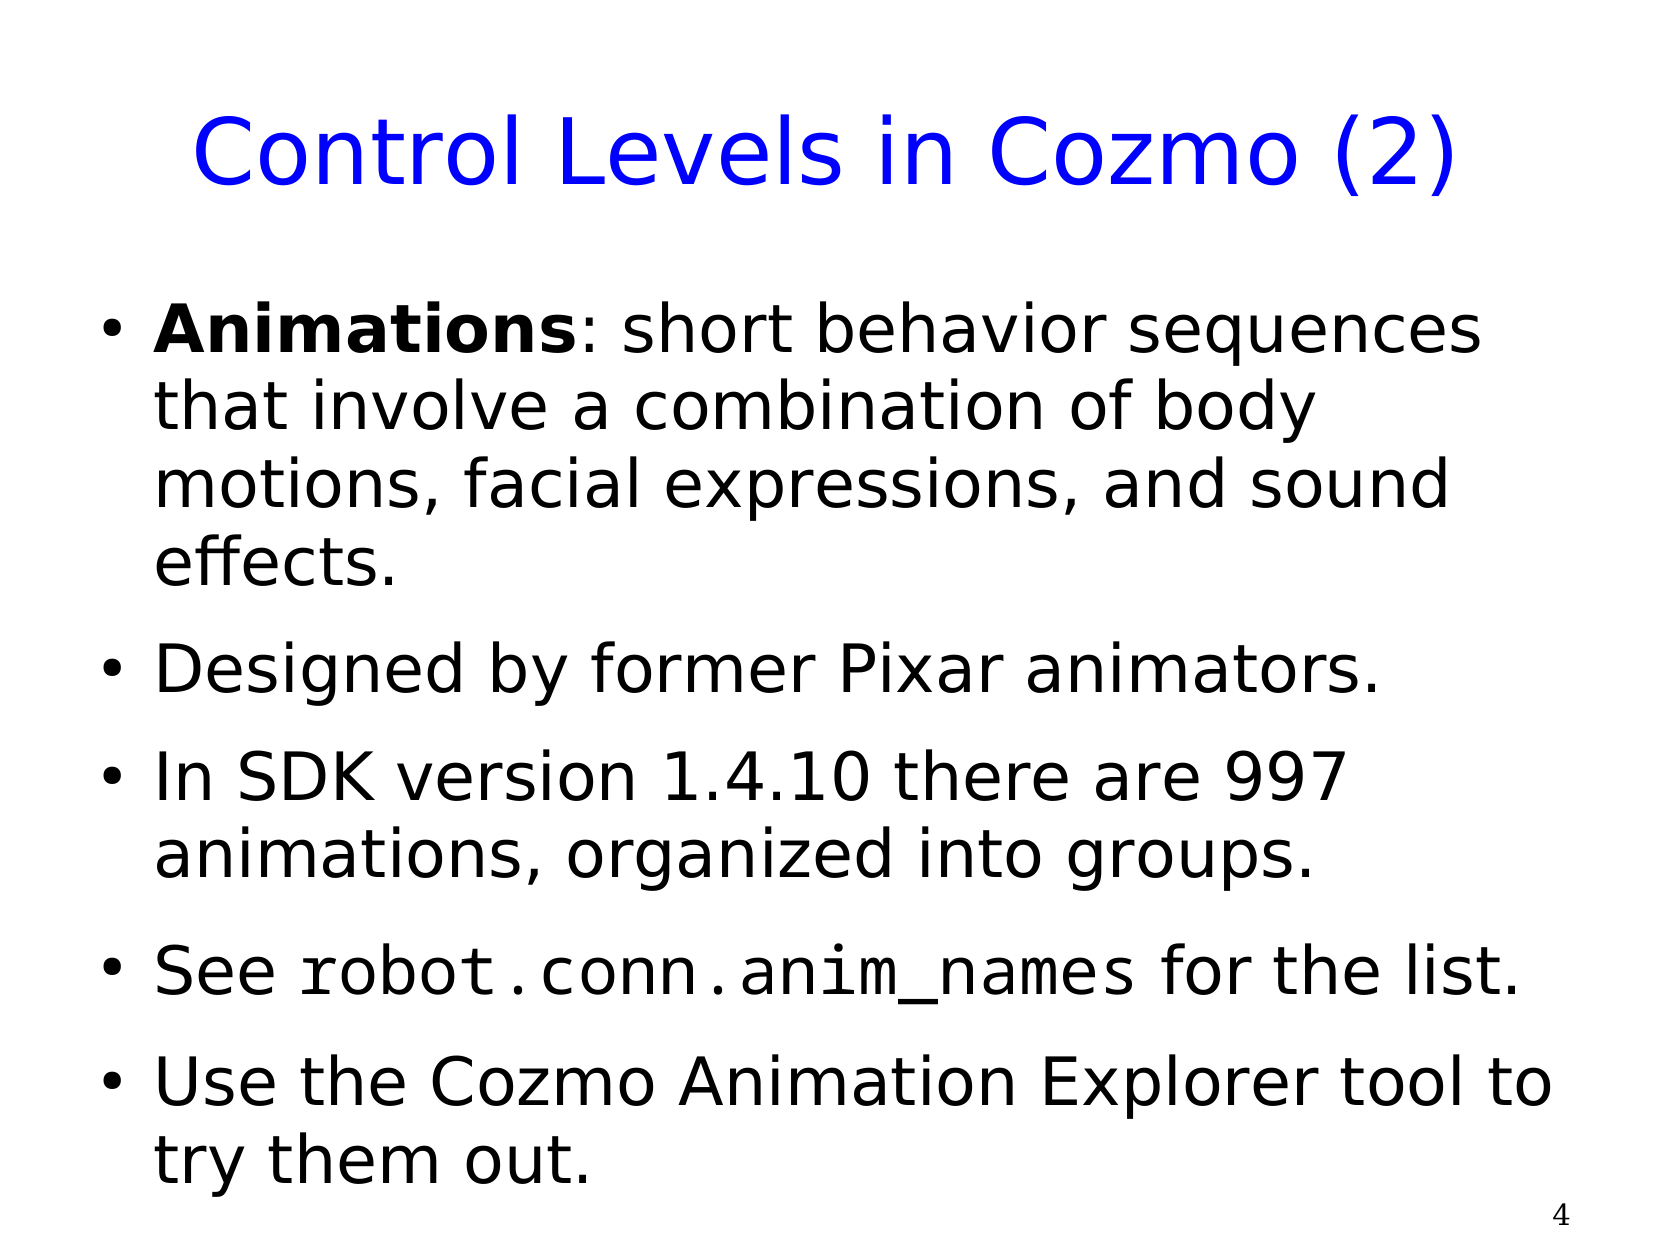

# Control Levels in Cozmo (2)
Animations: short behavior sequences that involve a combination of body motions, facial expressions, and sound effects.
Designed by former Pixar animators.
In SDK version 1.4.10 there are 997 animations, organized into groups.
See robot.conn.anim_names for the list.
Use the Cozmo Animation Explorer tool to try them out.
4